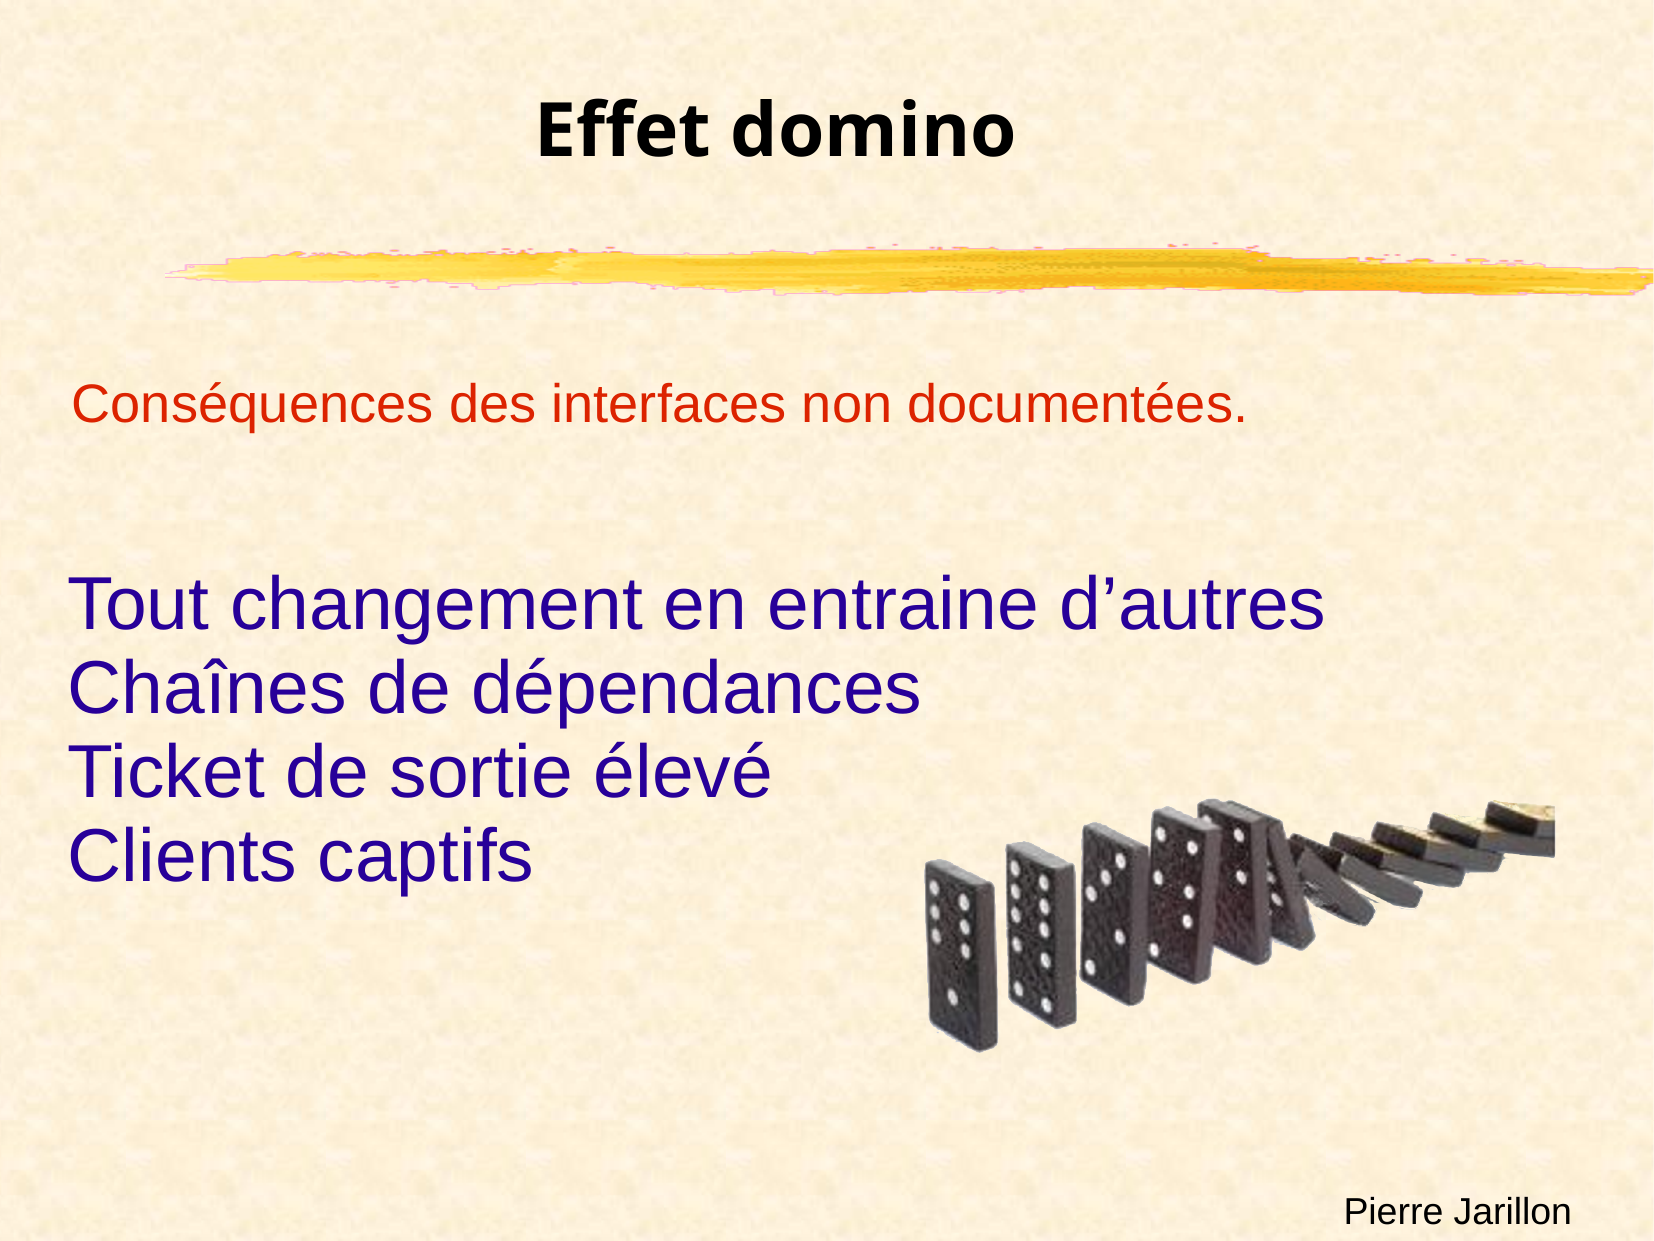

# Effet domino
Conséquences des interfaces non documentées.
Tout changement en entraine d’autres
Chaînes de dépendances
Ticket de sortie élevé
Clients captifs